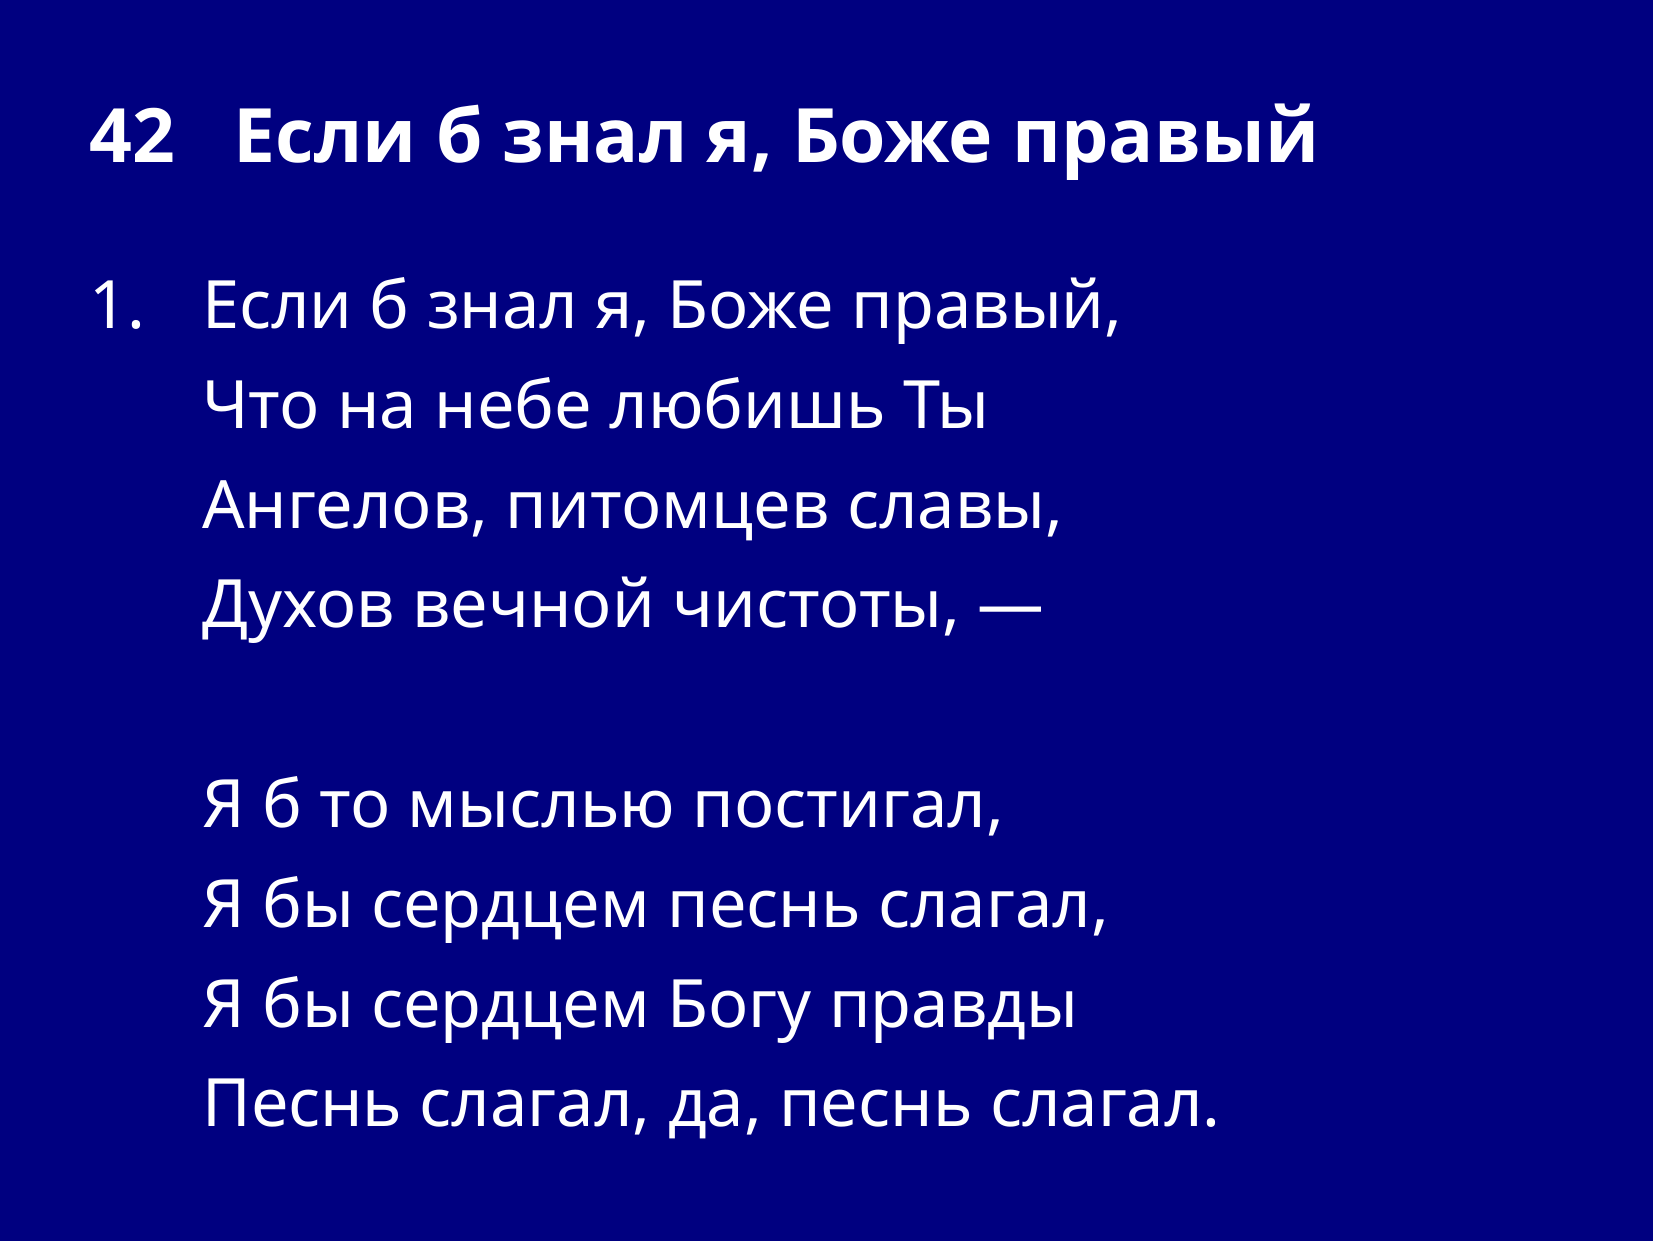

42 Если б знал я, Боже правый
1.	Если б знал я, Боже правый,
	Что на небе любишь Ты
	Ангелов, питомцев славы,
	Духов вечной чистоты, —
	Я б то мыслью постигал,
	Я бы сердцем песнь слагал,
	Я бы сердцем Богу правды
	Песнь слагал, да, песнь слагал.